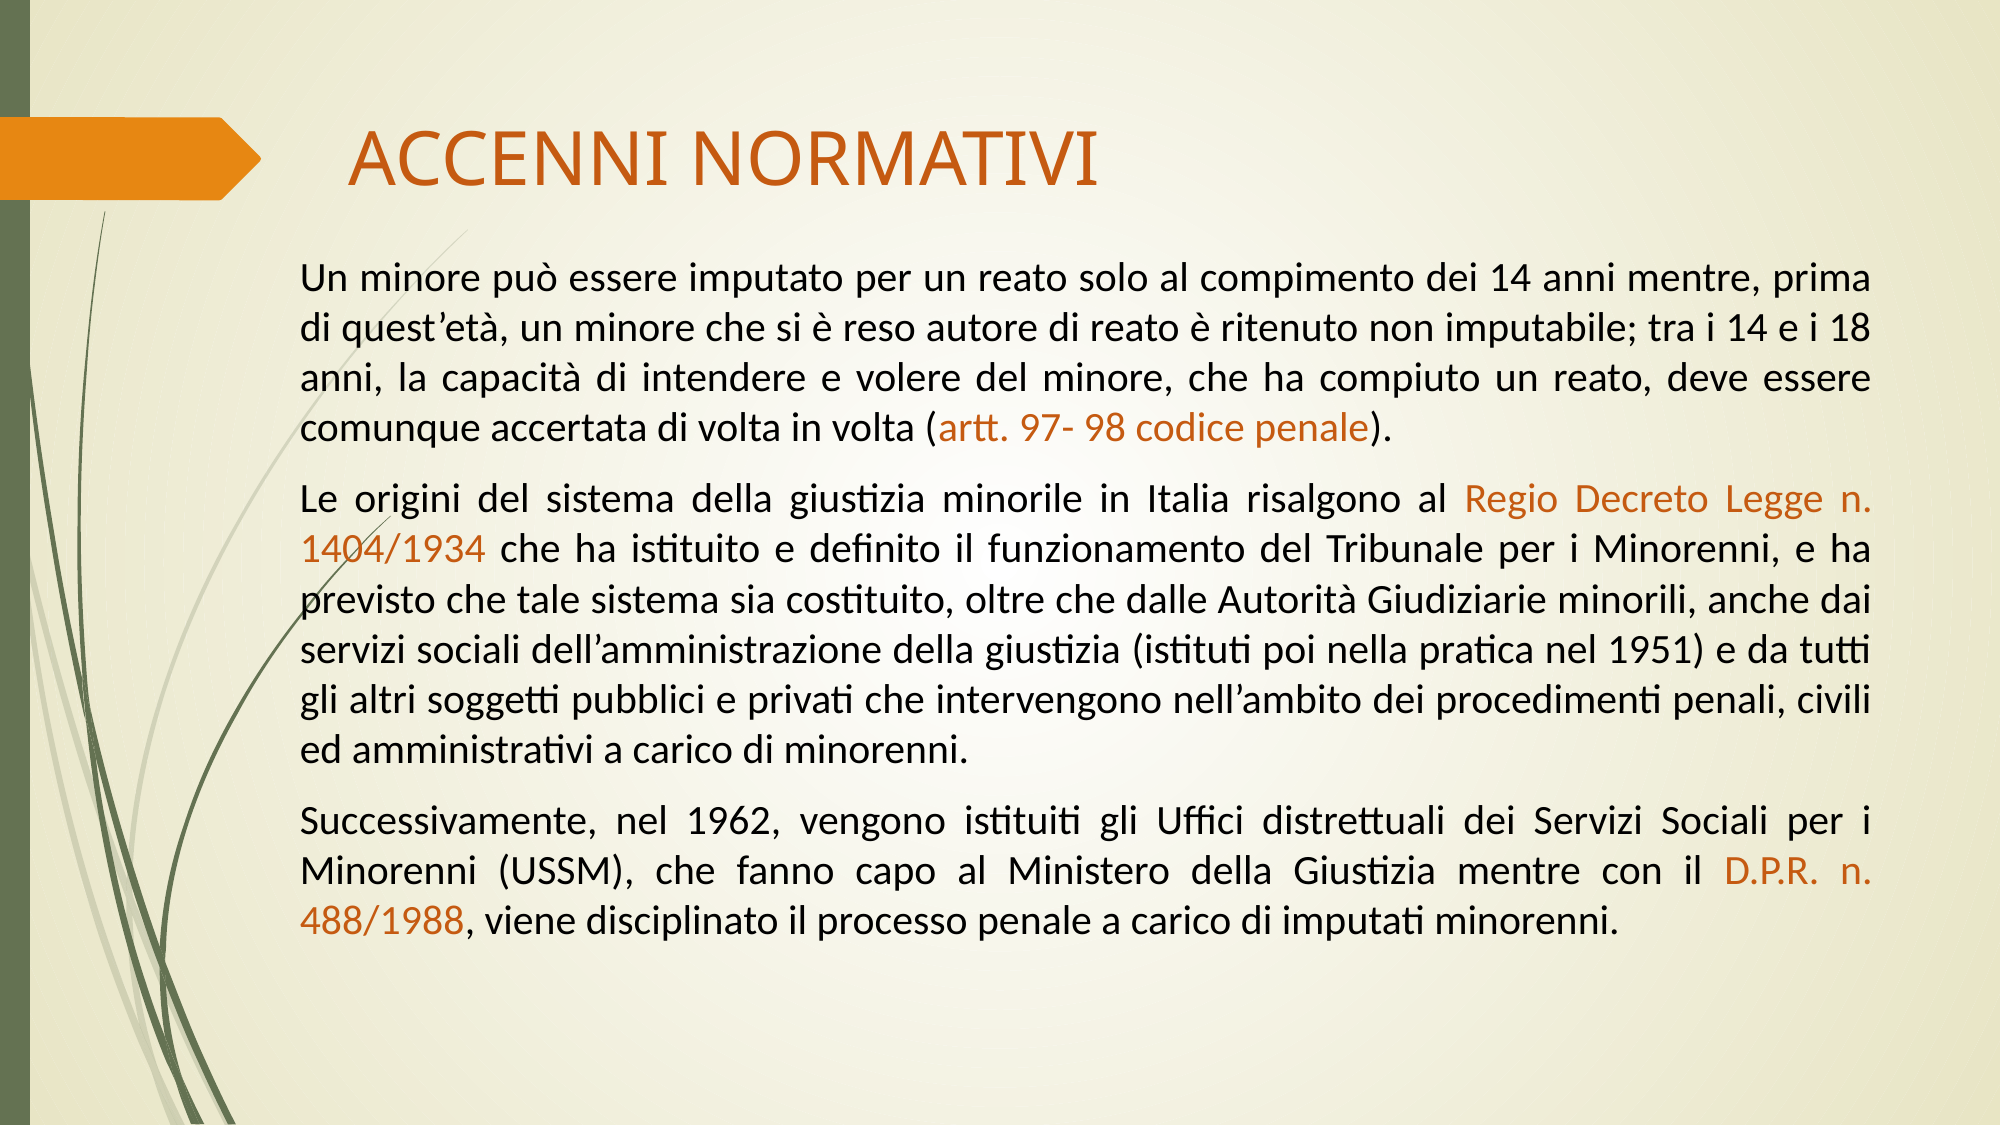

# ACCENNI NORMATIVI
Un minore può essere imputato per un reato solo al compimento dei 14 anni mentre, prima di quest’età, un minore che si è reso autore di reato è ritenuto non imputabile; tra i 14 e i 18 anni, la capacità di intendere e volere del minore, che ha compiuto un reato, deve essere comunque accertata di volta in volta (artt. 97- 98 codice penale).
Le origini del sistema della giustizia minorile in Italia risalgono al Regio Decreto Legge n. 1404/1934 che ha istituito e definito il funzionamento del Tribunale per i Minorenni, e ha previsto che tale sistema sia costituito, oltre che dalle Autorità Giudiziarie minorili, anche dai servizi sociali dell’amministrazione della giustizia (istituti poi nella pratica nel 1951) e da tutti gli altri soggetti pubblici e privati che intervengono nell’ambito dei procedimenti penali, civili ed amministrativi a carico di minorenni.
Successivamente, nel 1962, vengono istituiti gli Uffici distrettuali dei Servizi Sociali per i Minorenni (USSM), che fanno capo al Ministero della Giustizia mentre con il D.P.R. n. 488/1988, viene disciplinato il processo penale a carico di imputati minorenni.